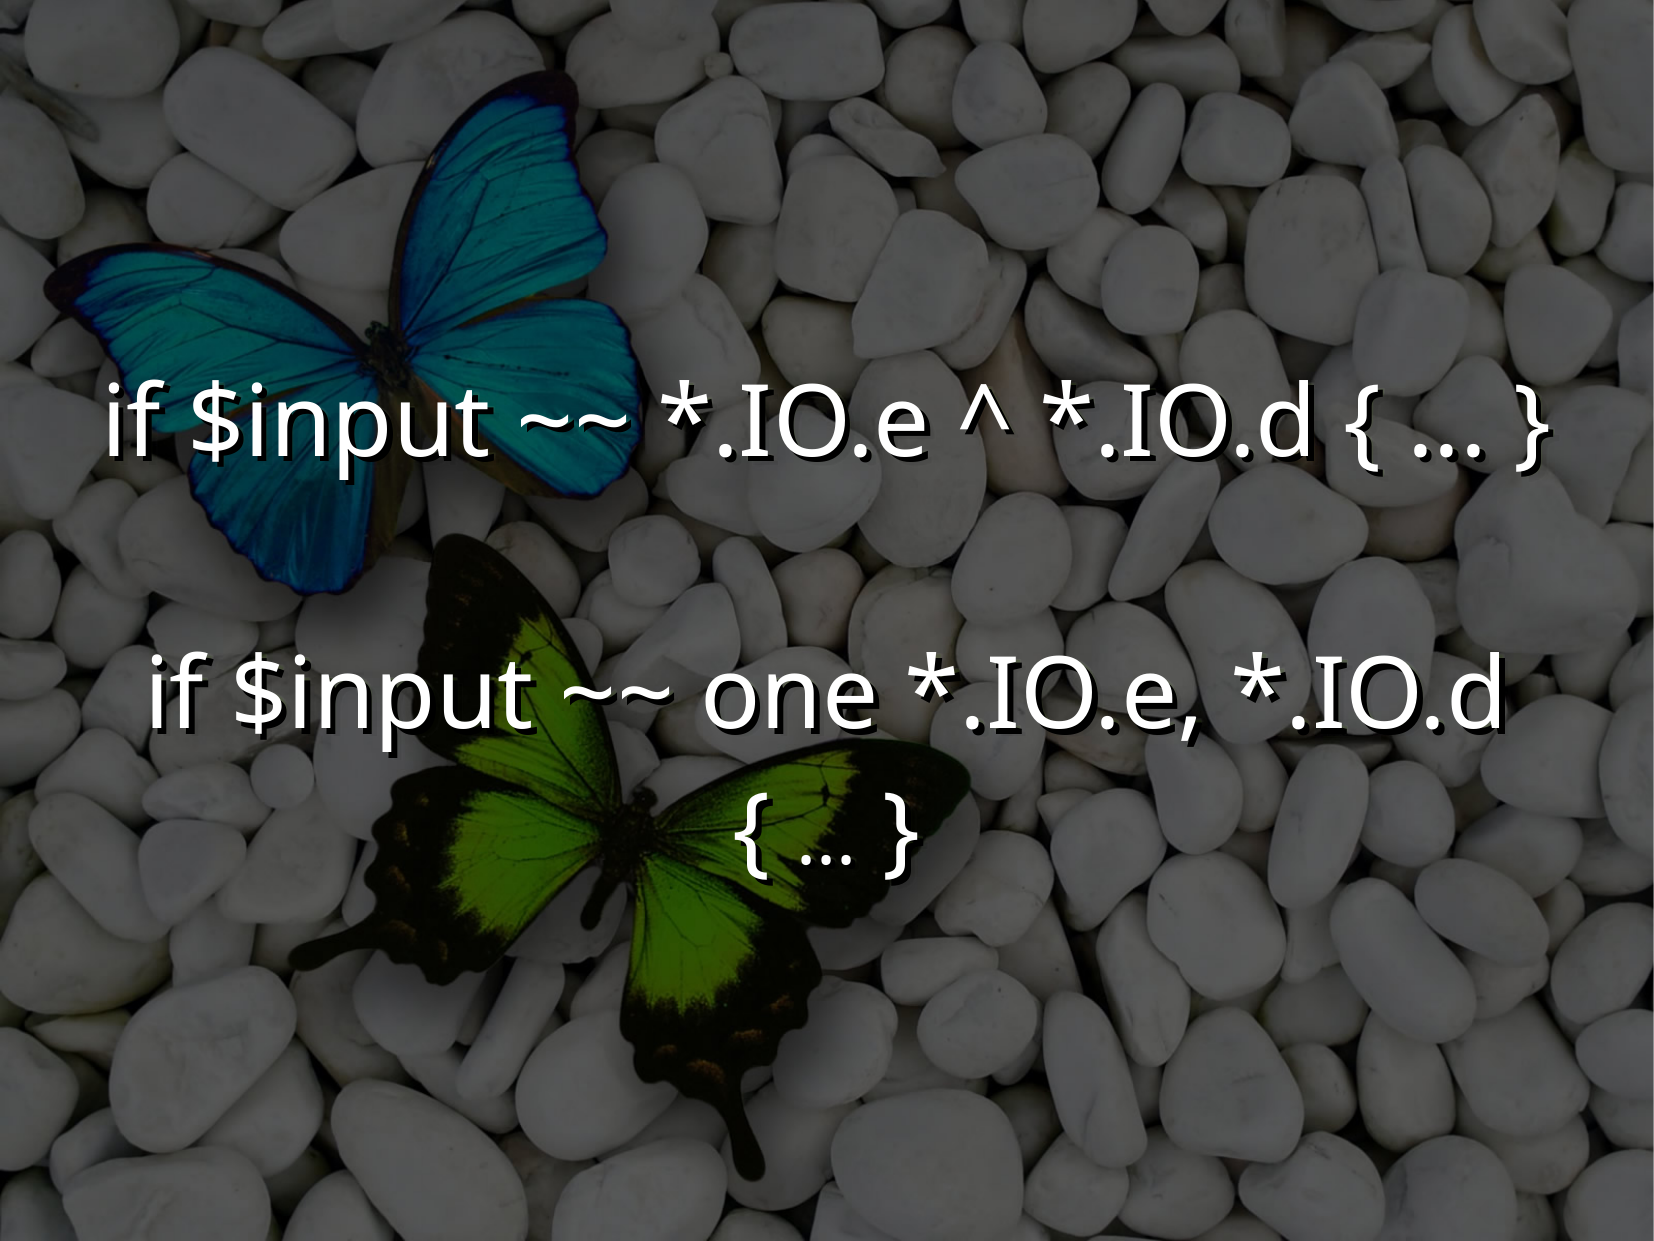

#
if $input ~~ *.IO.e ^ *.IO.d { ... }
if $input ~~ one *.IO.e, *.IO.d { ... }